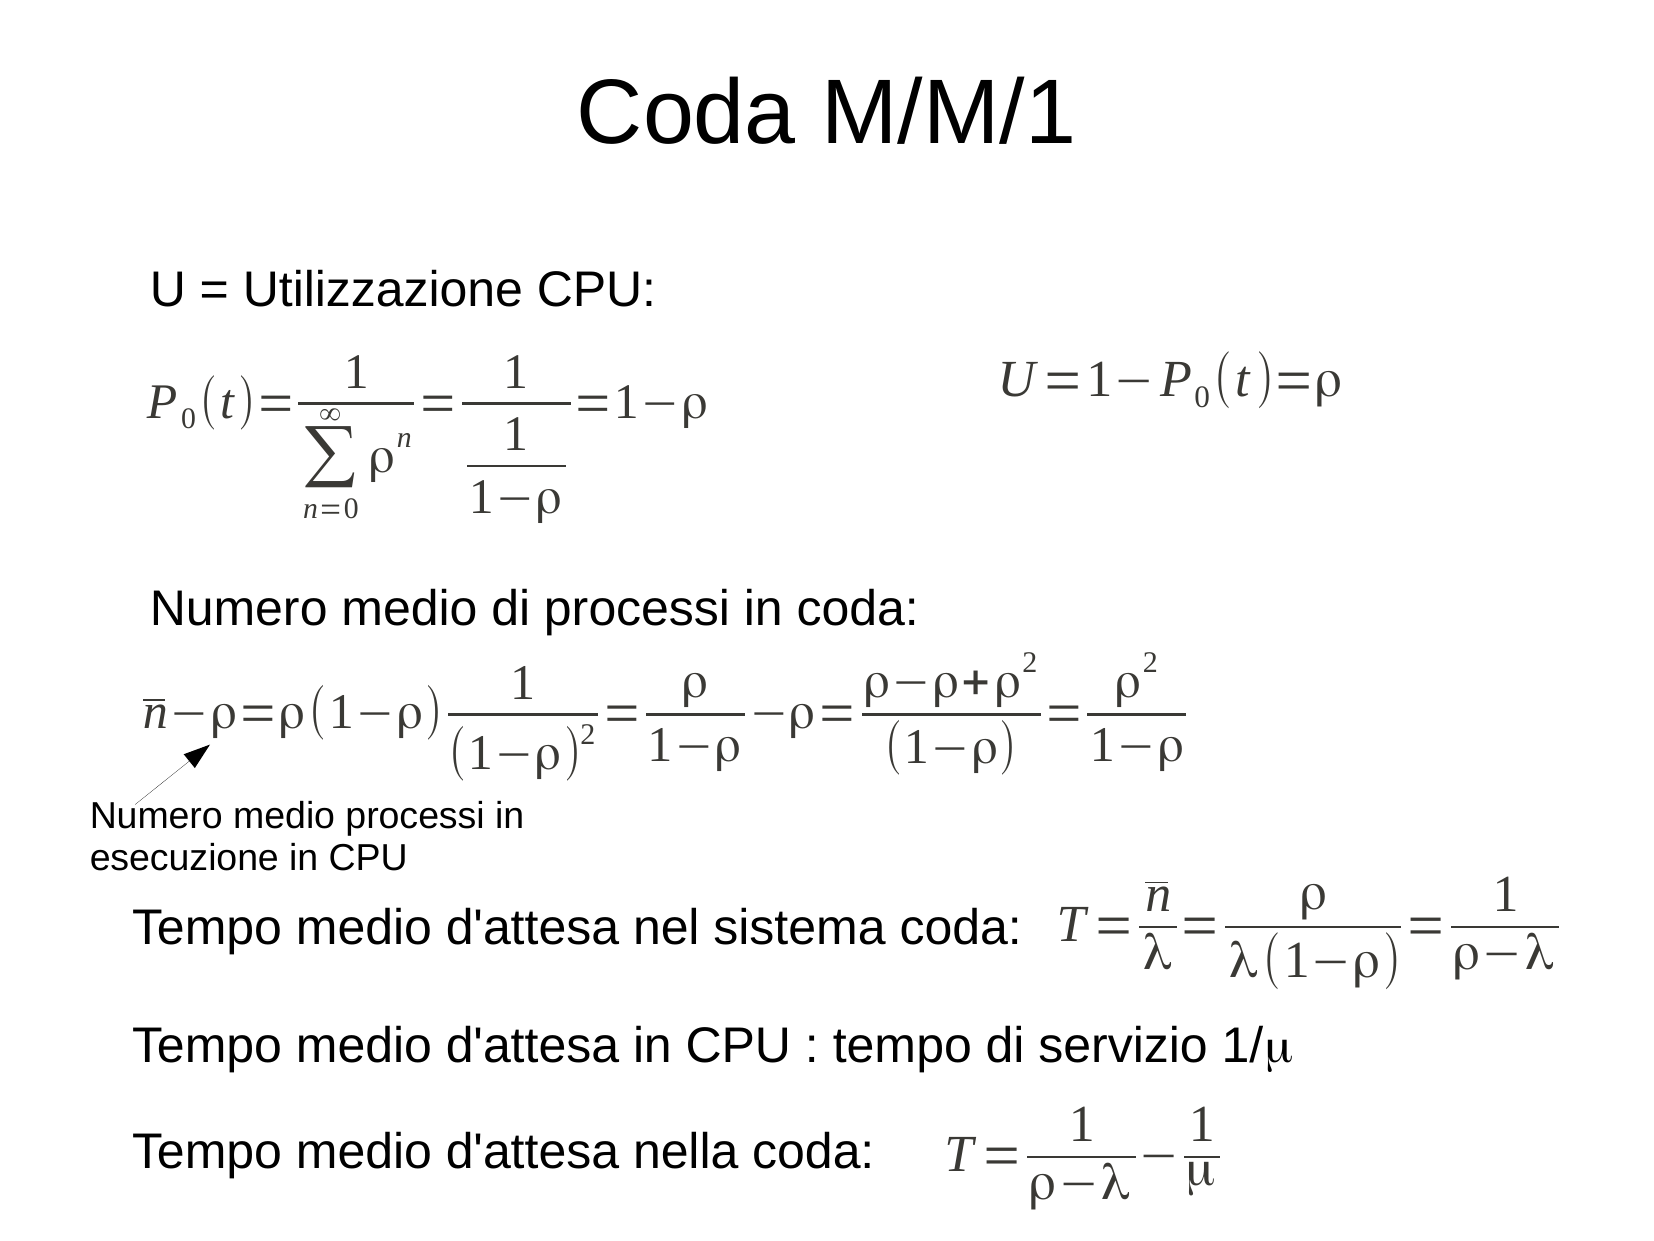

# Coda M/M/1
U = Utilizzazione CPU:
Numero medio di processi in coda:
Numero medio processi in esecuzione in CPU
Tempo medio d'attesa nel sistema coda:
Tempo medio d'attesa in CPU : tempo di servizio 1/m
Tempo medio d'attesa nella coda: